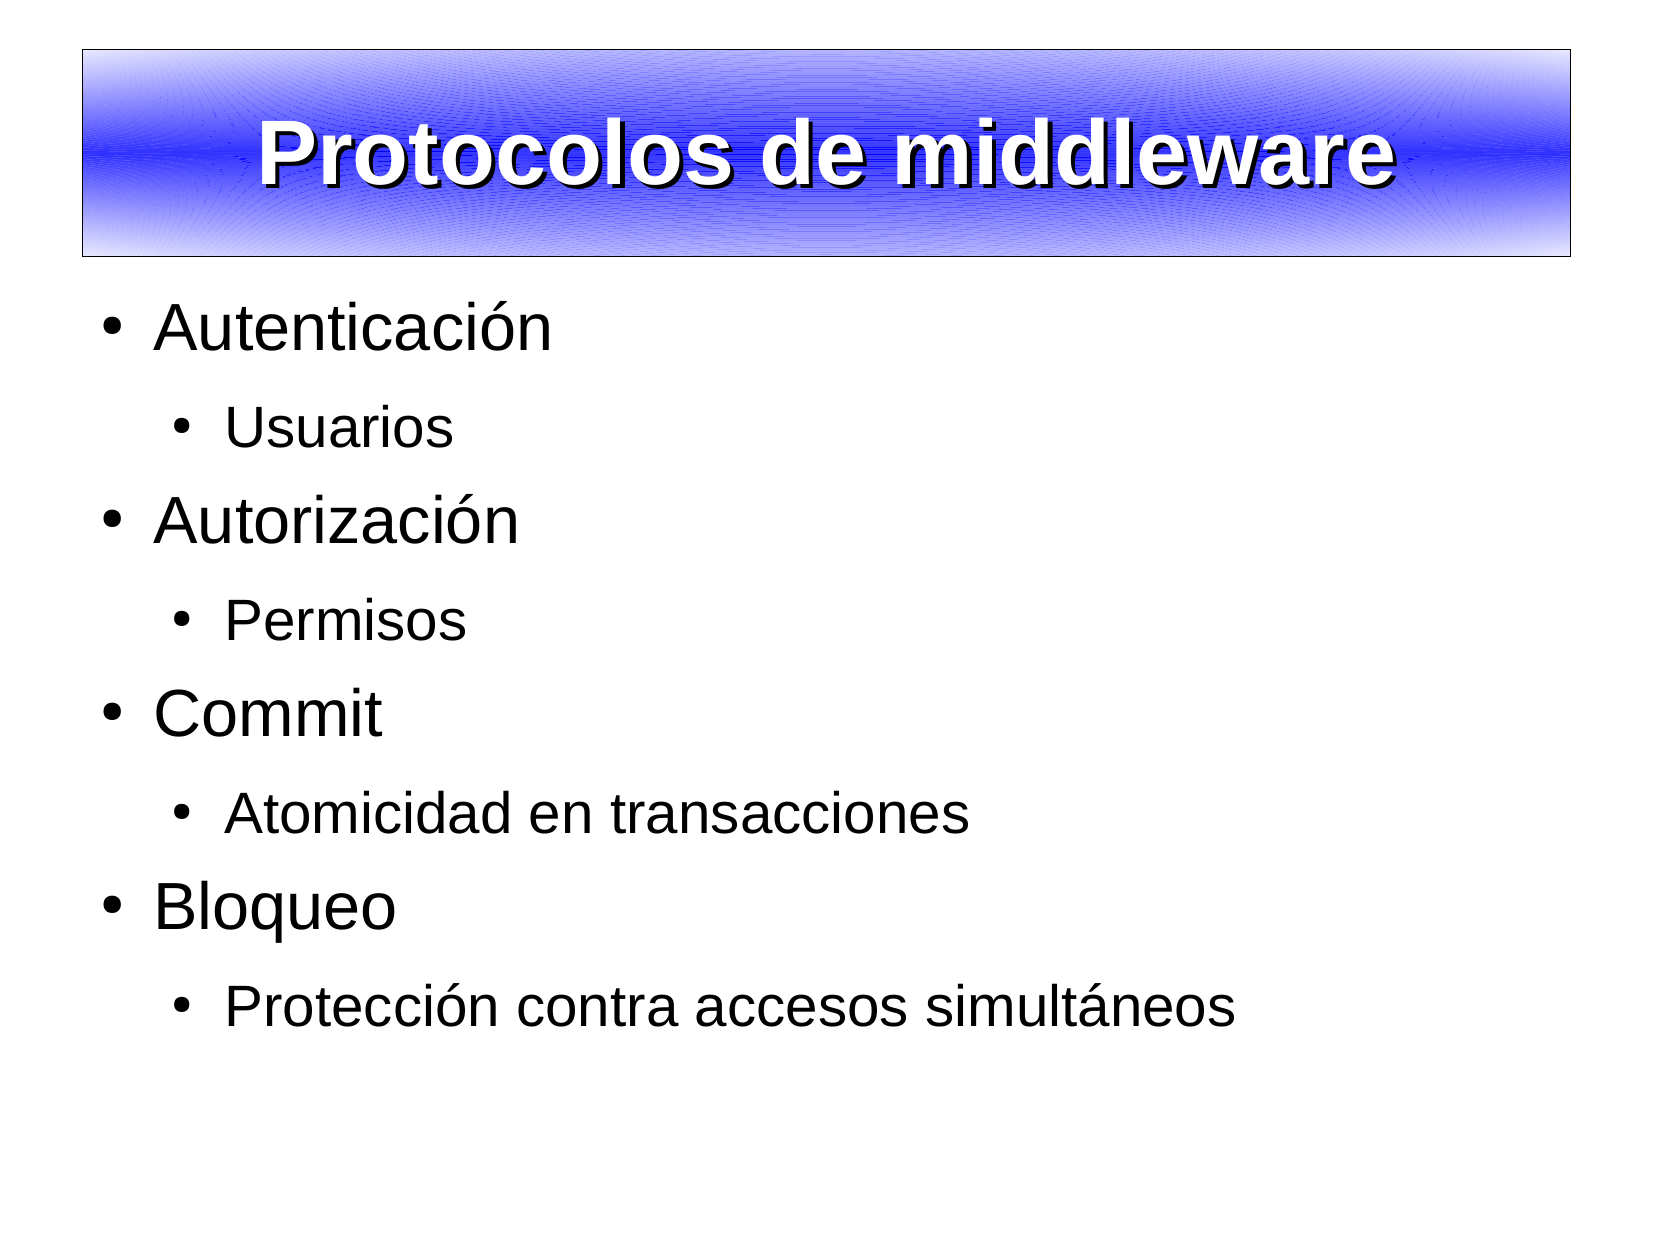

# Protocolos de middleware
Autenticación
Usuarios
Autorización
Permisos
Commit
Atomicidad en transacciones
Bloqueo
Protección contra accesos simultáneos